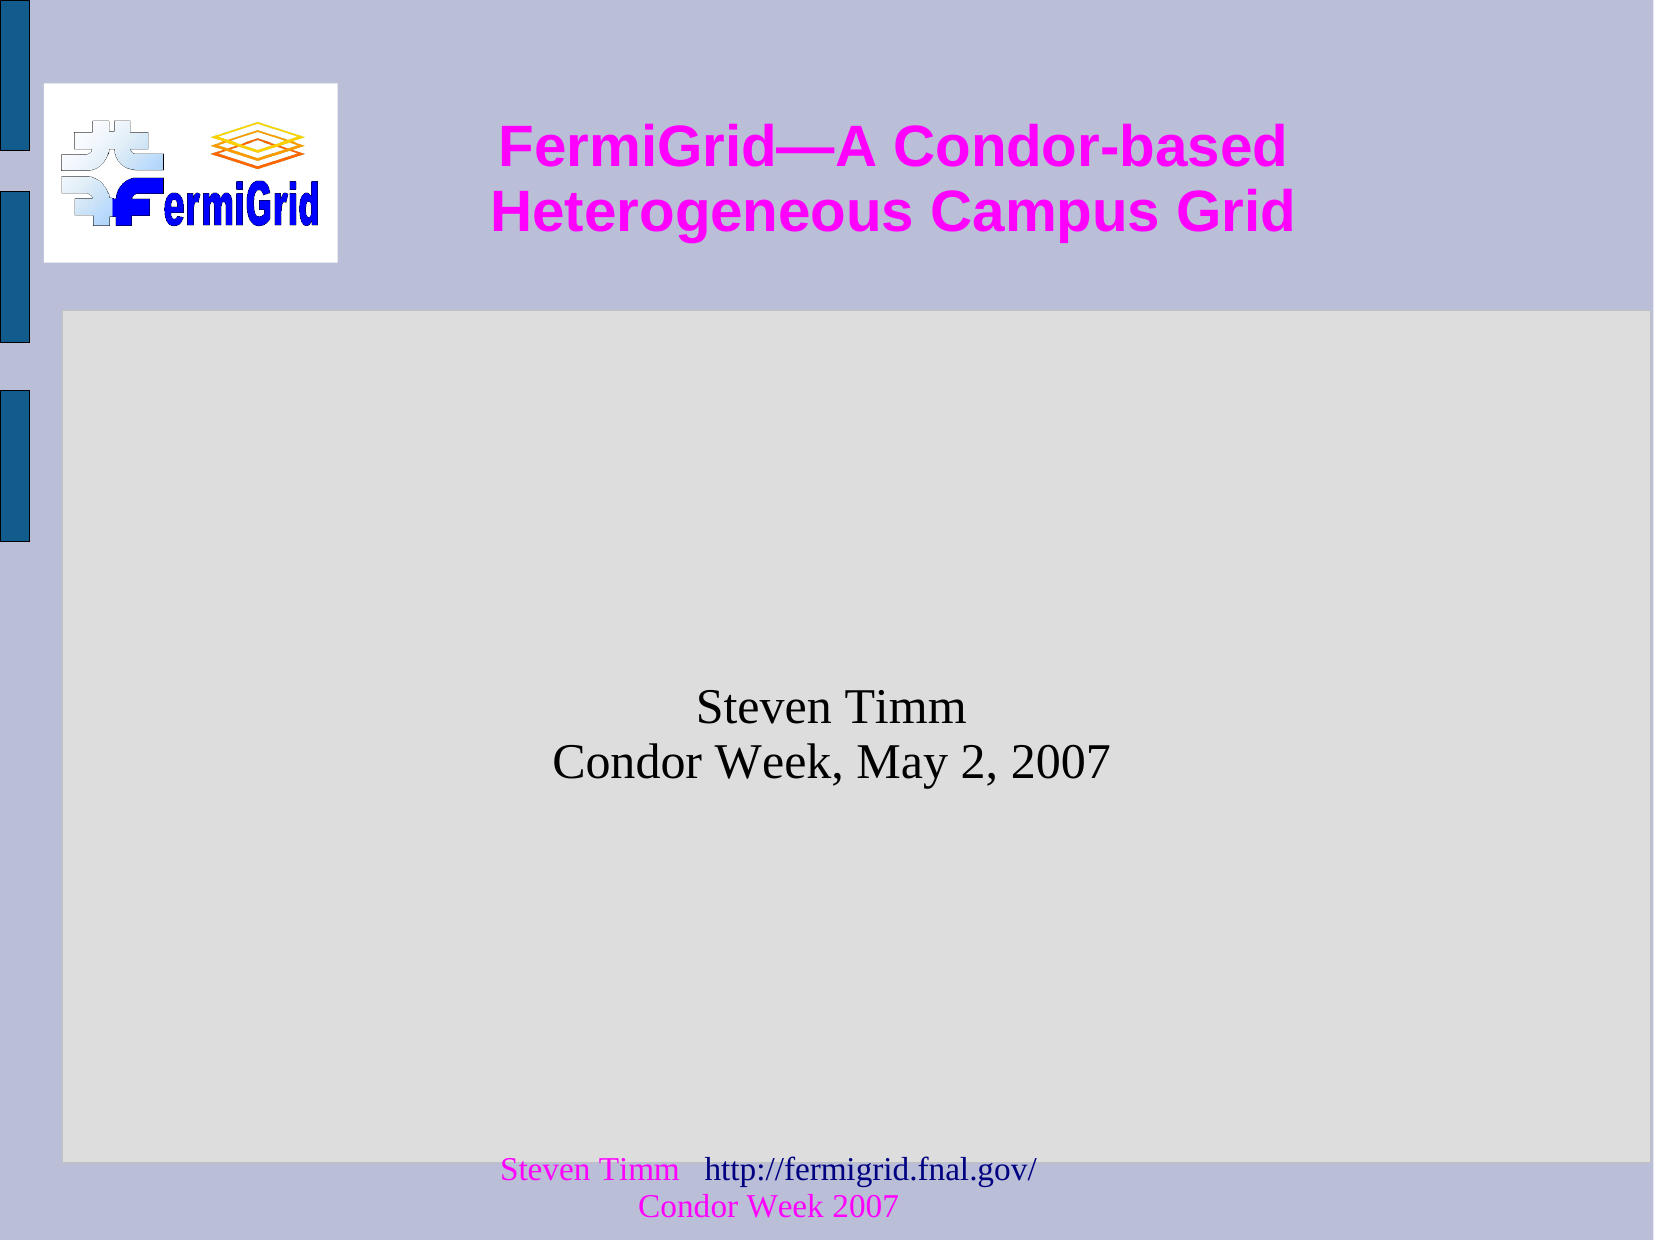

# FermiGrid—A Condor-based Heterogeneous Campus Grid
Steven Timm
Condor Week, May 2, 2007